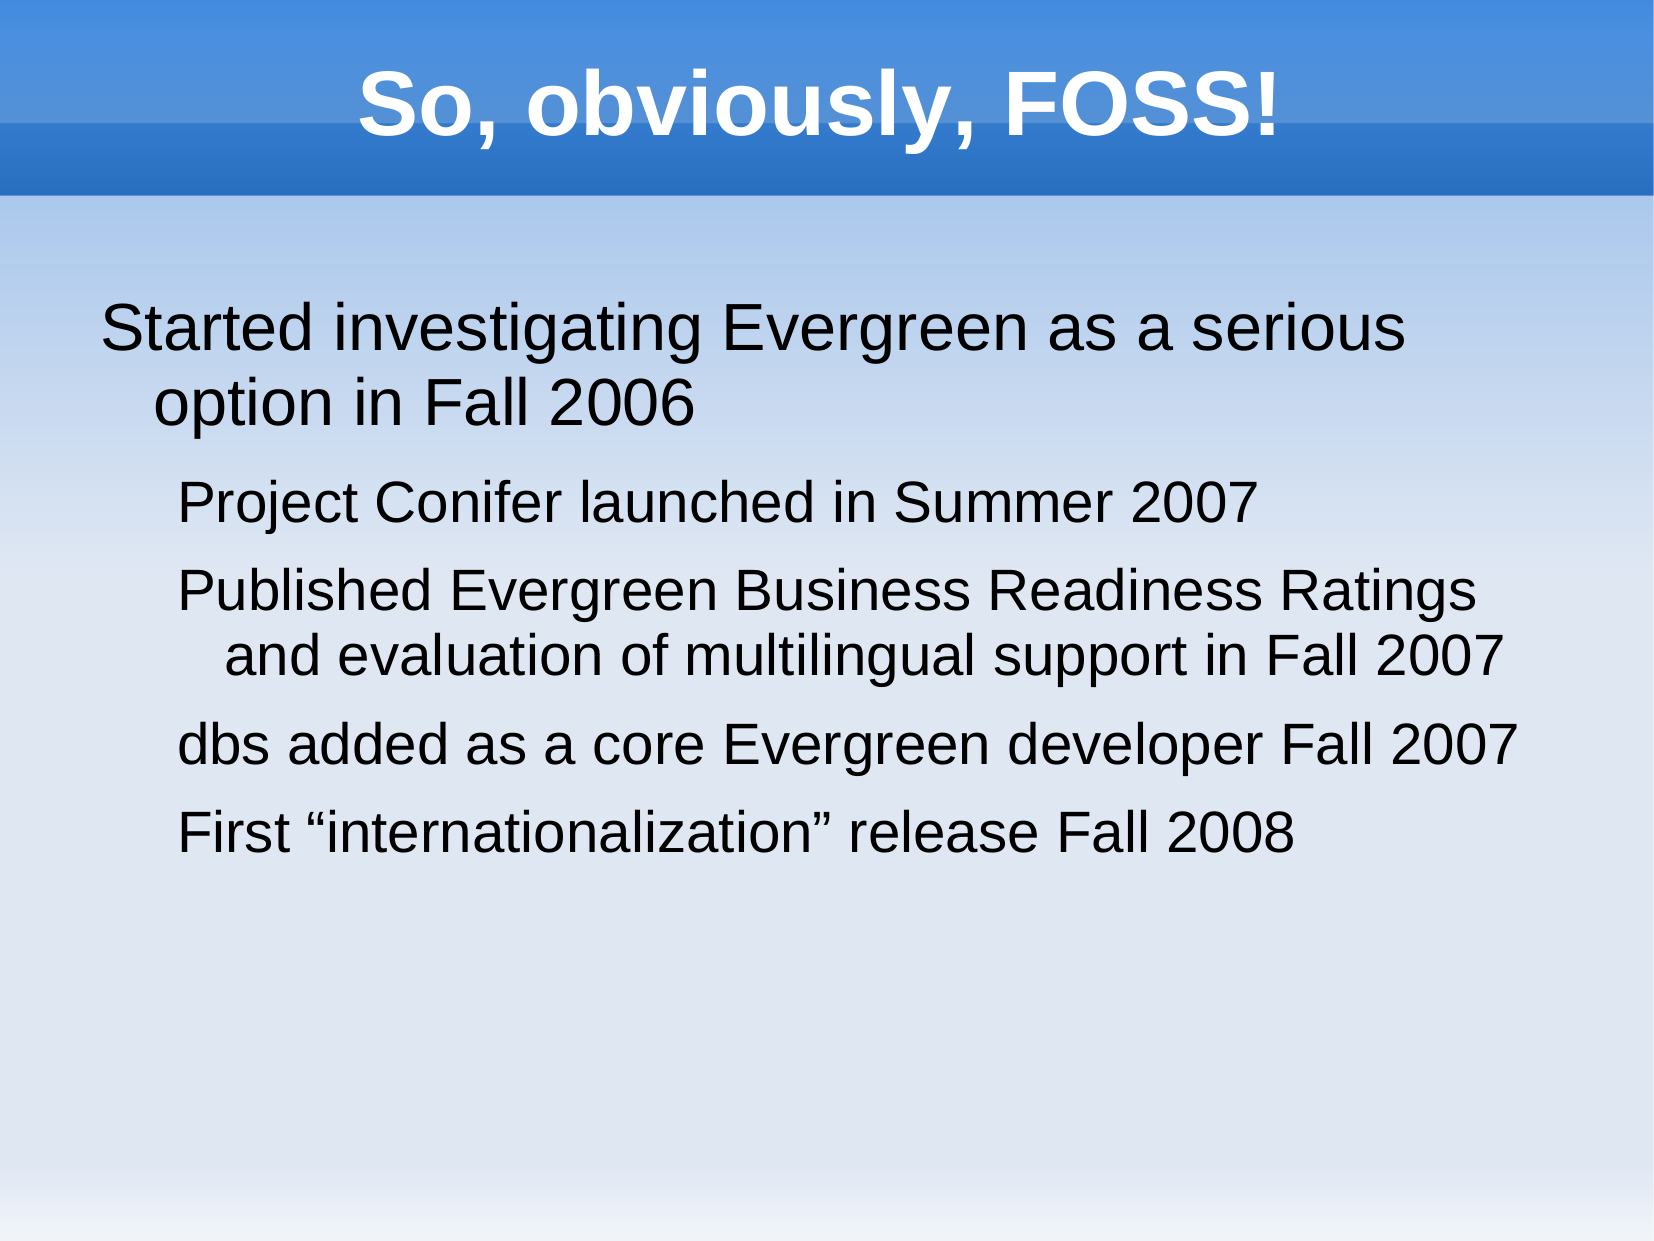

# So, obviously, FOSS!
Started investigating Evergreen as a serious option in Fall 2006
Project Conifer launched in Summer 2007
Published Evergreen Business Readiness Ratings and evaluation of multilingual support in Fall 2007
dbs added as a core Evergreen developer Fall 2007
First “internationalization” release Fall 2008